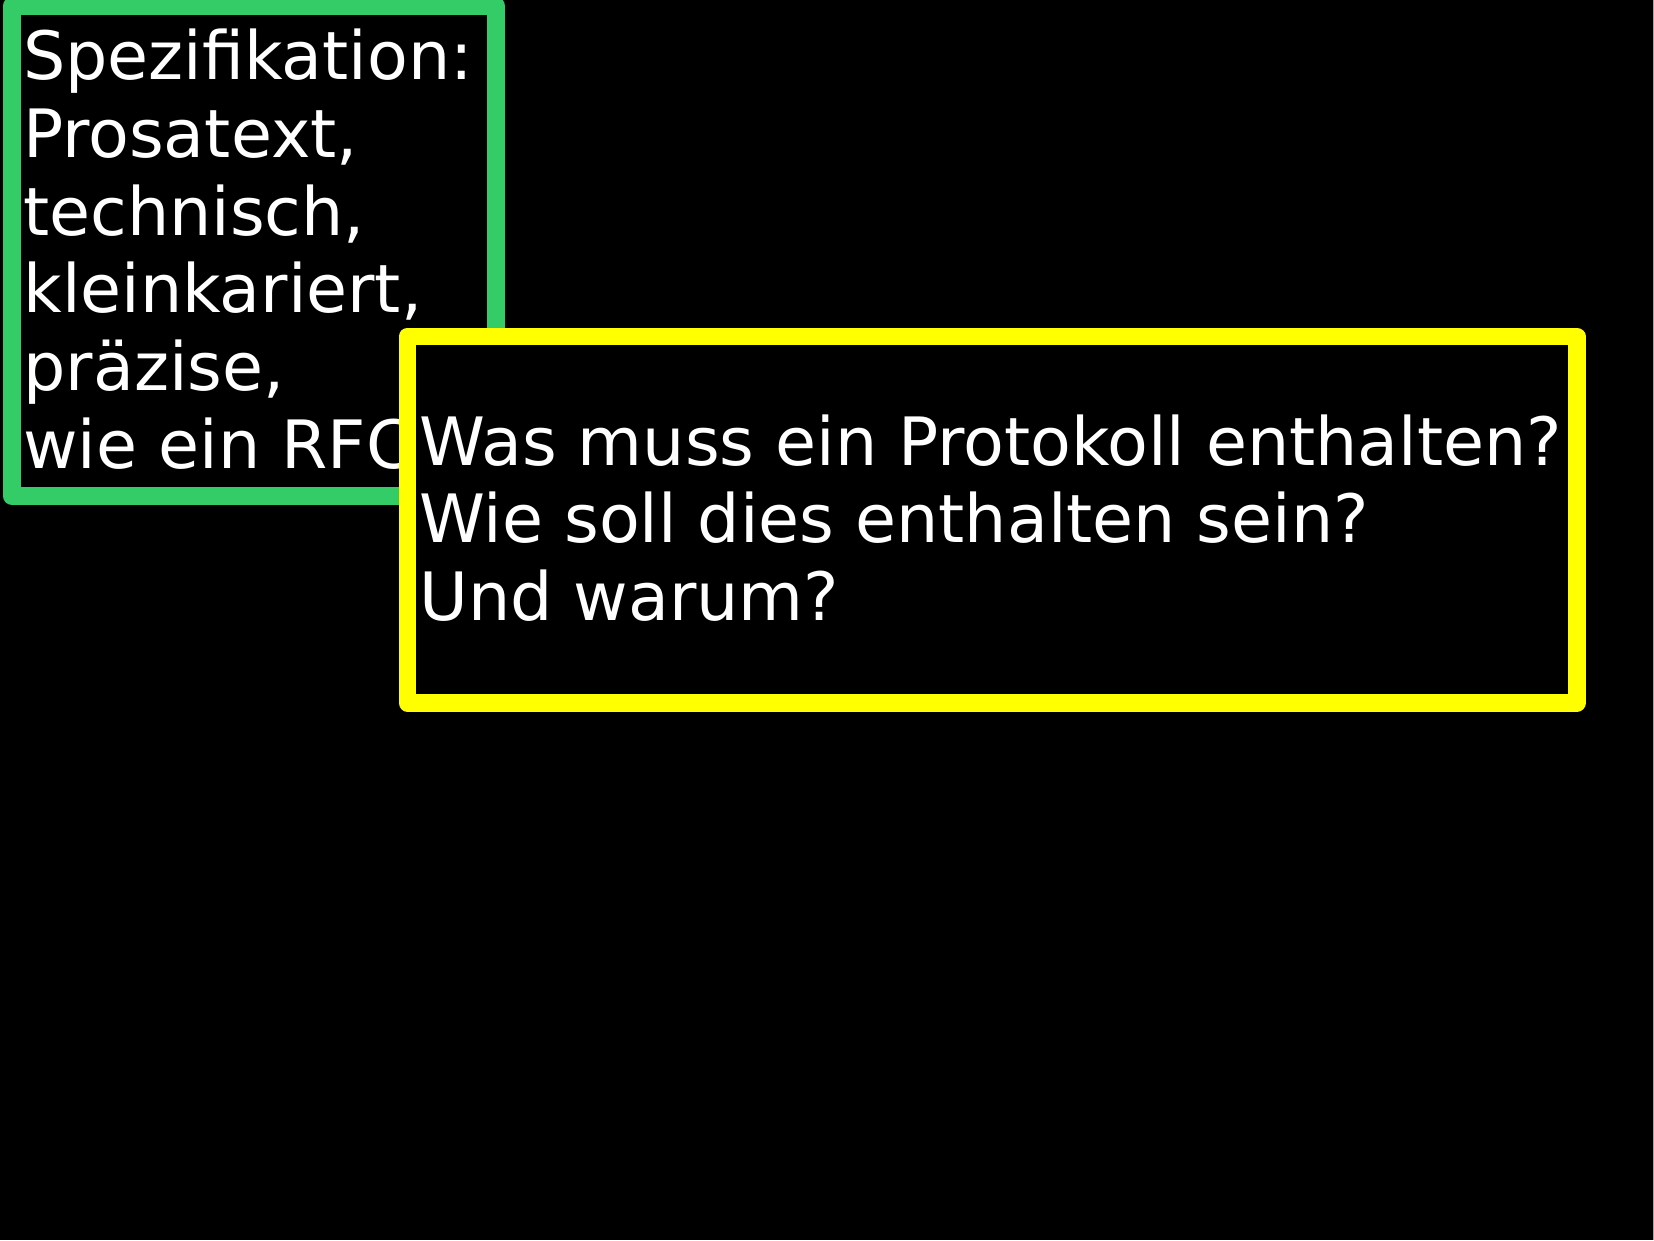

Spezifikation: Prosatext, technisch, kleinkariert, präzise,
wie ein RFC
Was muss ein Protokoll enthalten?
Wie soll dies enthalten sein?
Und warum?